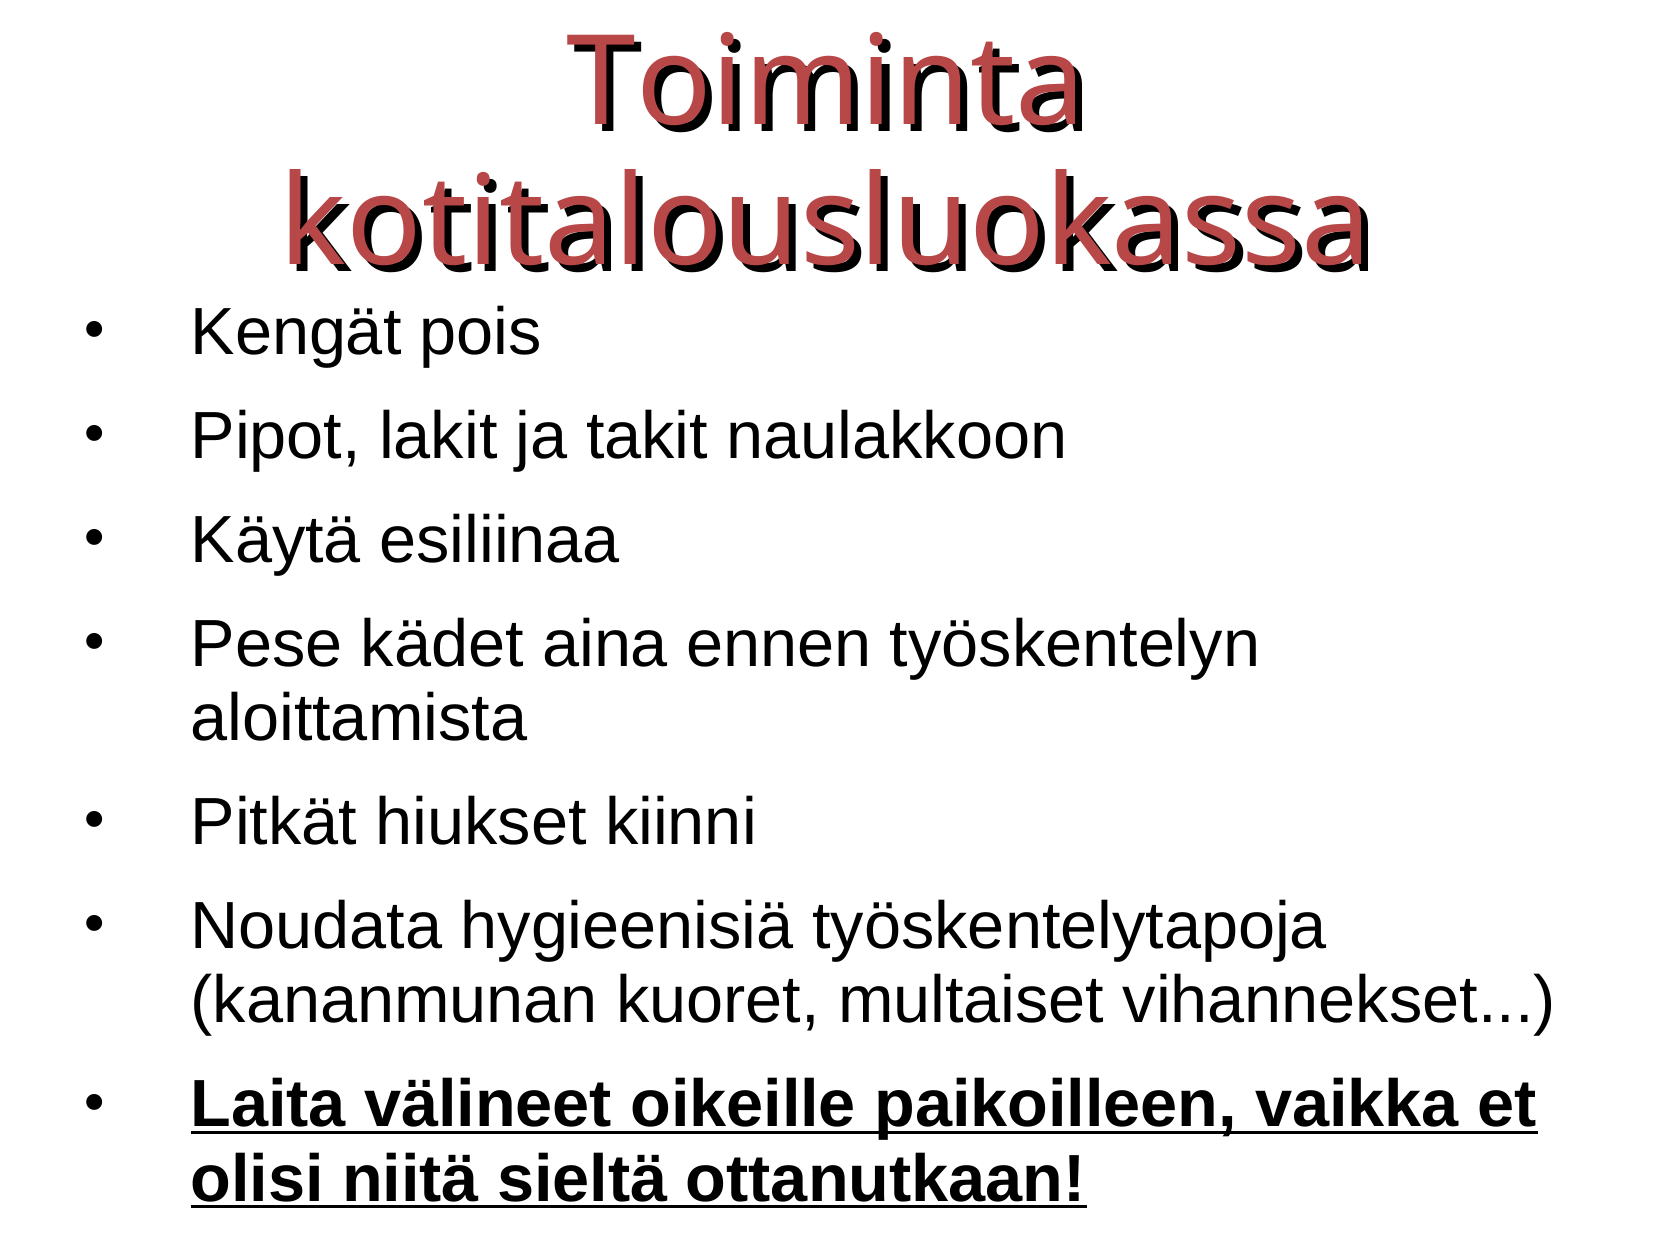

Toiminta kotitalousluokassa
Kengät pois
Pipot, lakit ja takit naulakkoon
Käytä esiliinaa
Pese kädet aina ennen työskentelyn aloittamista
Pitkät hiukset kiinni
Noudata hygieenisiä työskentelytapoja (kananmunan kuoret, multaiset vihannekset...)
Laita välineet oikeille paikoilleen, vaikka et olisi niitä sieltä ottanutkaan!